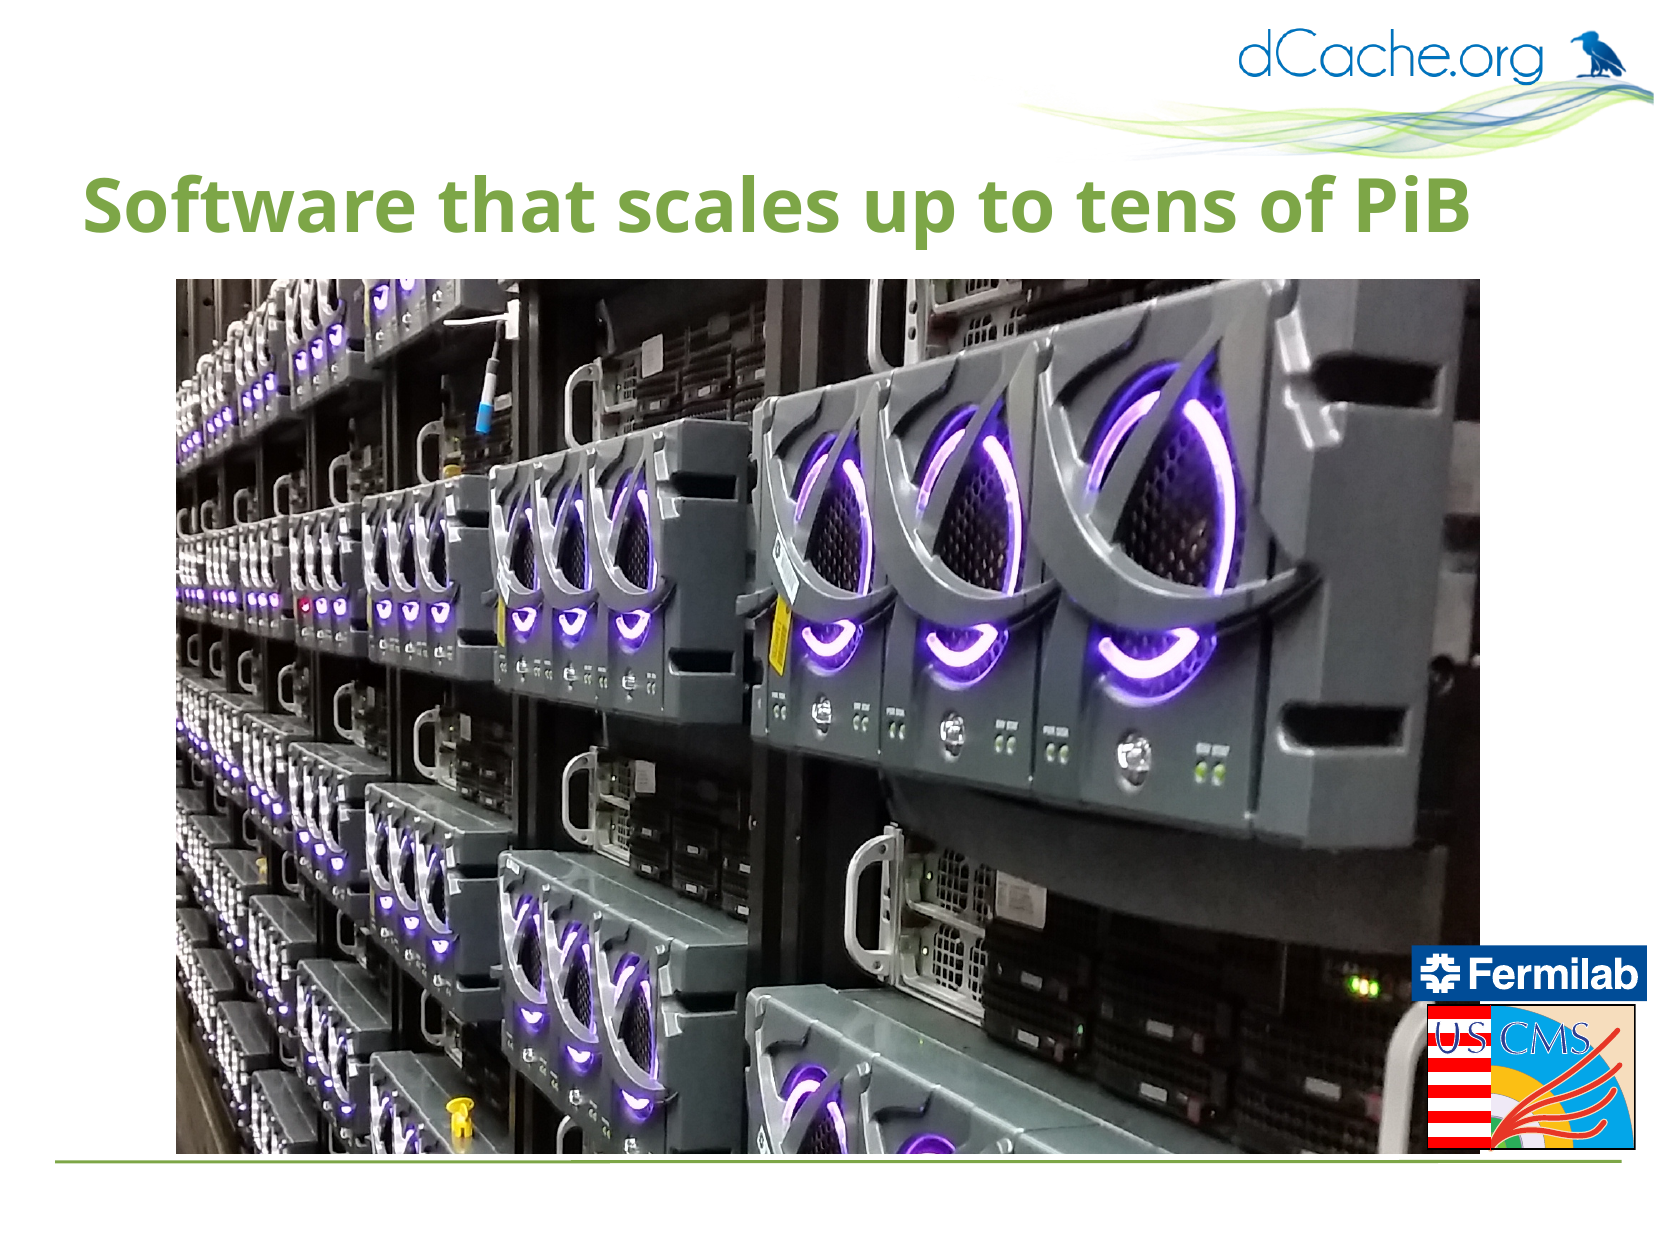

# Software that scales up to tens of PiB